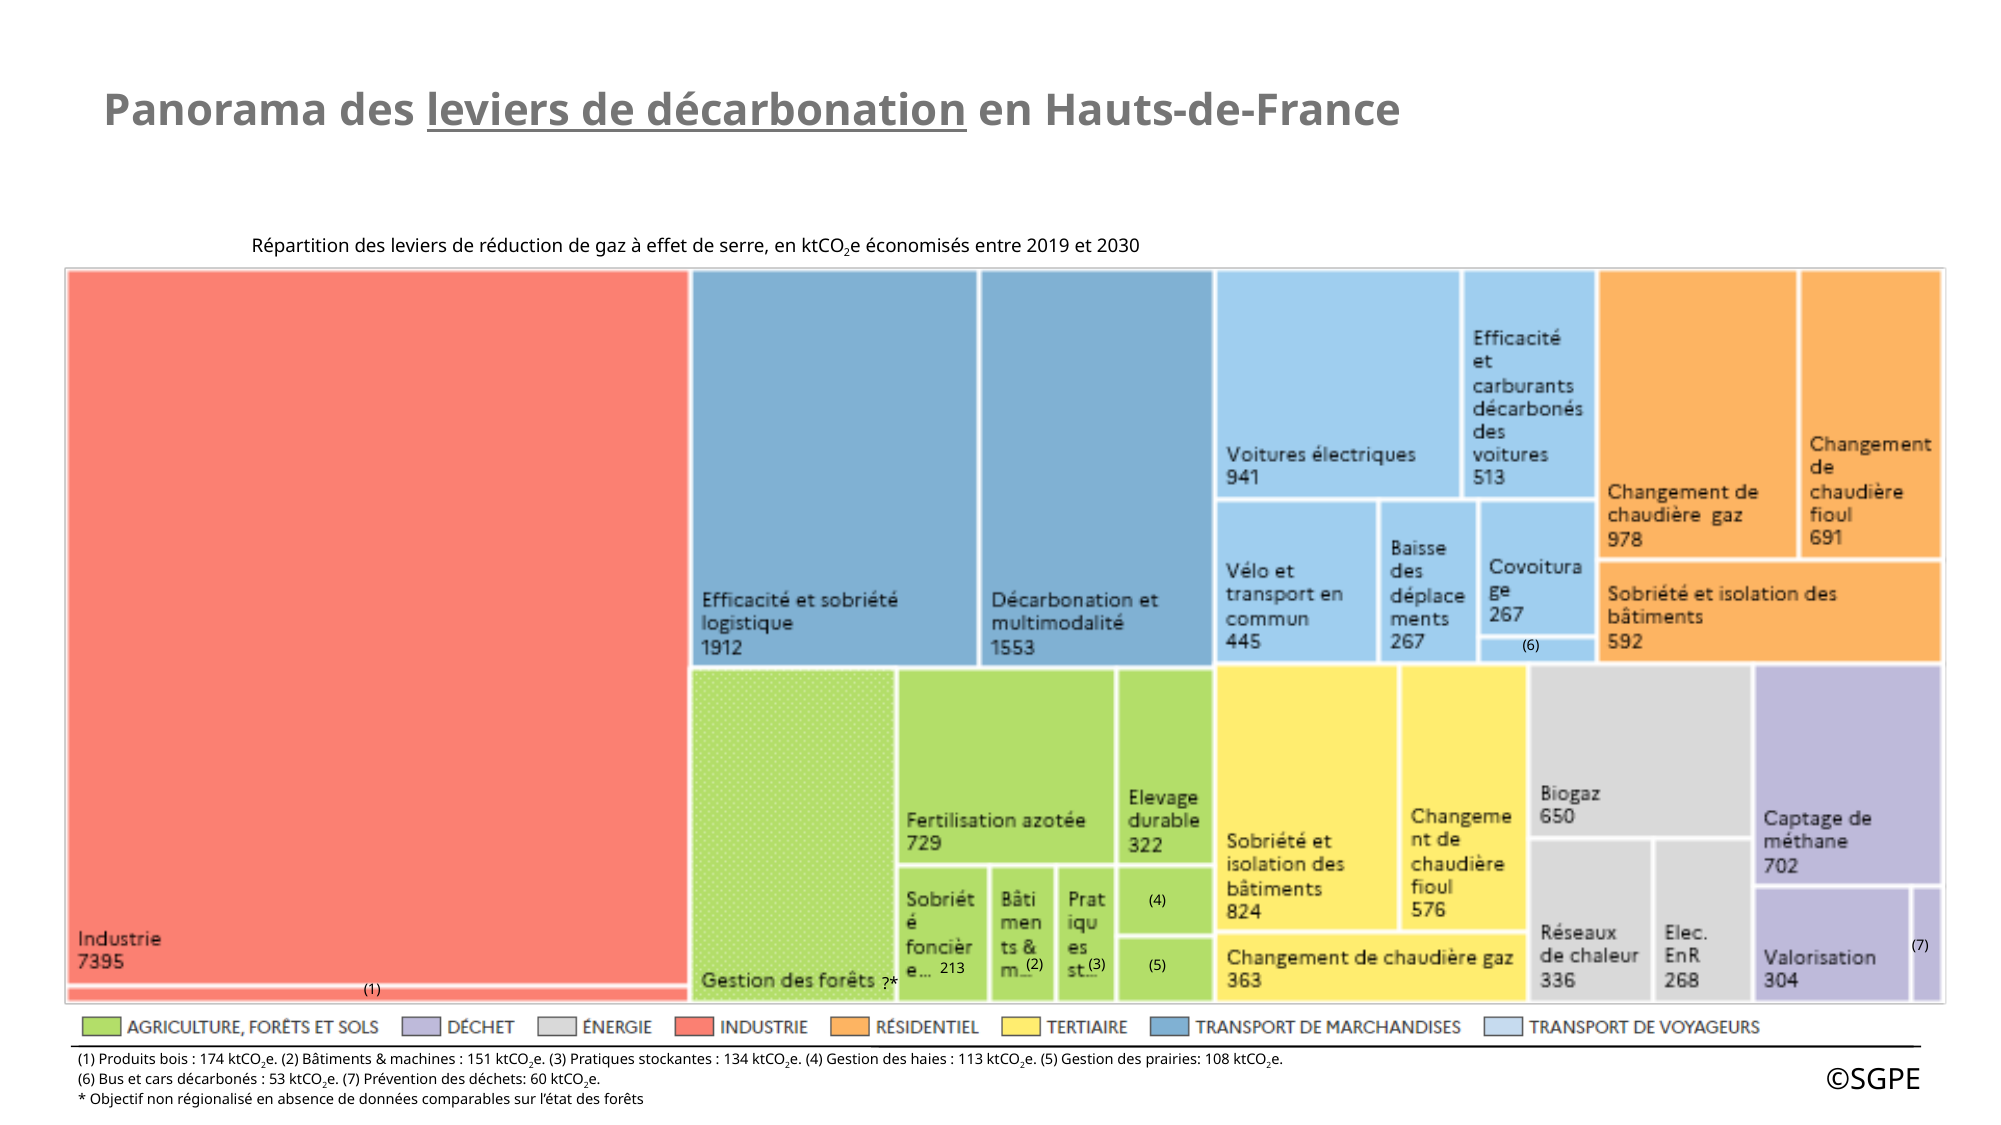

# Panorama des leviers de décarbonation en Hauts-de-France
Répartition des leviers de réduction de gaz à effet de serre, en ktCO2e économisés entre 2019 et 2030
(6)
(4)
(7)
(2)
(3)
(5)
213
?*
(1)
(1) Produits bois : 174 ktCO2e. (2) Bâtiments & machines : 151 ktCO2e. (3) Pratiques stockantes : 134 ktCO2e. (4) Gestion des haies : 113 ktCO2e. (5) Gestion des prairies: 108 ktCO2e.
(6) Bus et cars décarbonés : 53 ktCO2e. (7) Prévention des déchets: 60 ktCO2e.
* Objectif non régionalisé en absence de données comparables sur l’état des forêts
©SGPE